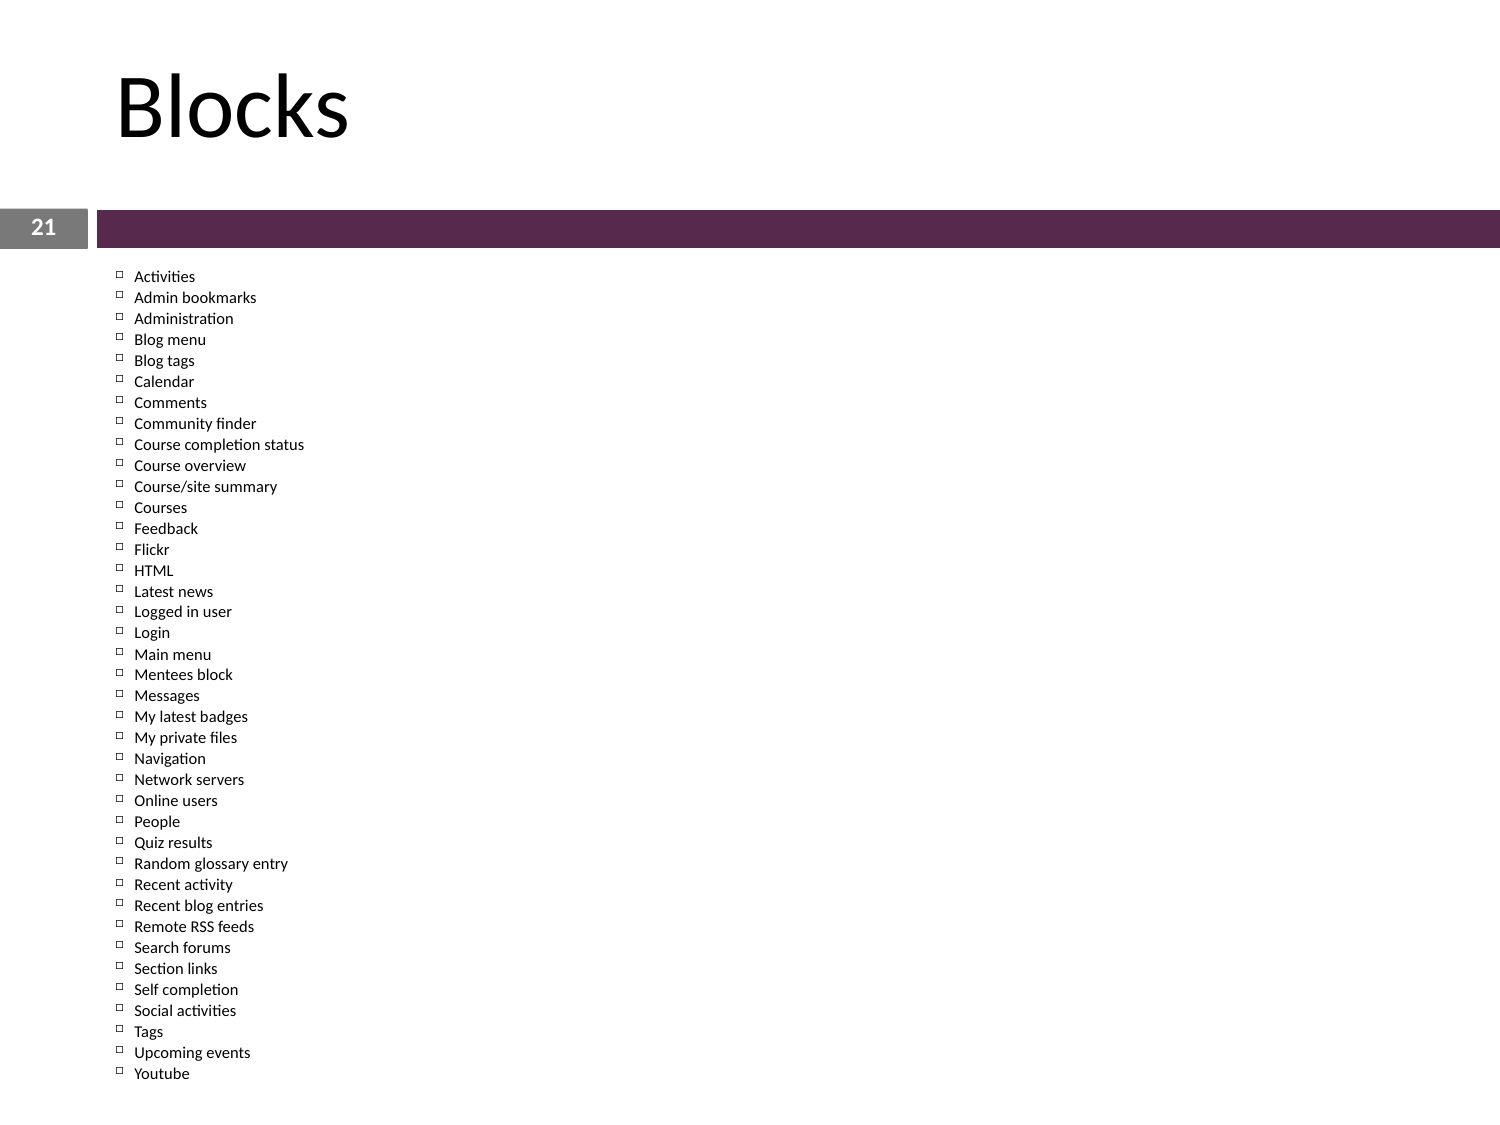

# Blocks
Activities
Admin bookmarks
Administration
Blog menu
Blog tags
Calendar
Comments
Community finder
Course completion status
Course overview
Course/site summary
Courses
Feedback
Flickr
HTML
Latest news
Logged in user
Login
Main menu
Mentees block
Messages
My latest badges
My private files
Navigation
Network servers
Online users
People
Quiz results
Random glossary entry
Recent activity
Recent blog entries
Remote RSS feeds
Search forums
Section links
Self completion
Social activities
Tags
Upcoming events
Youtube